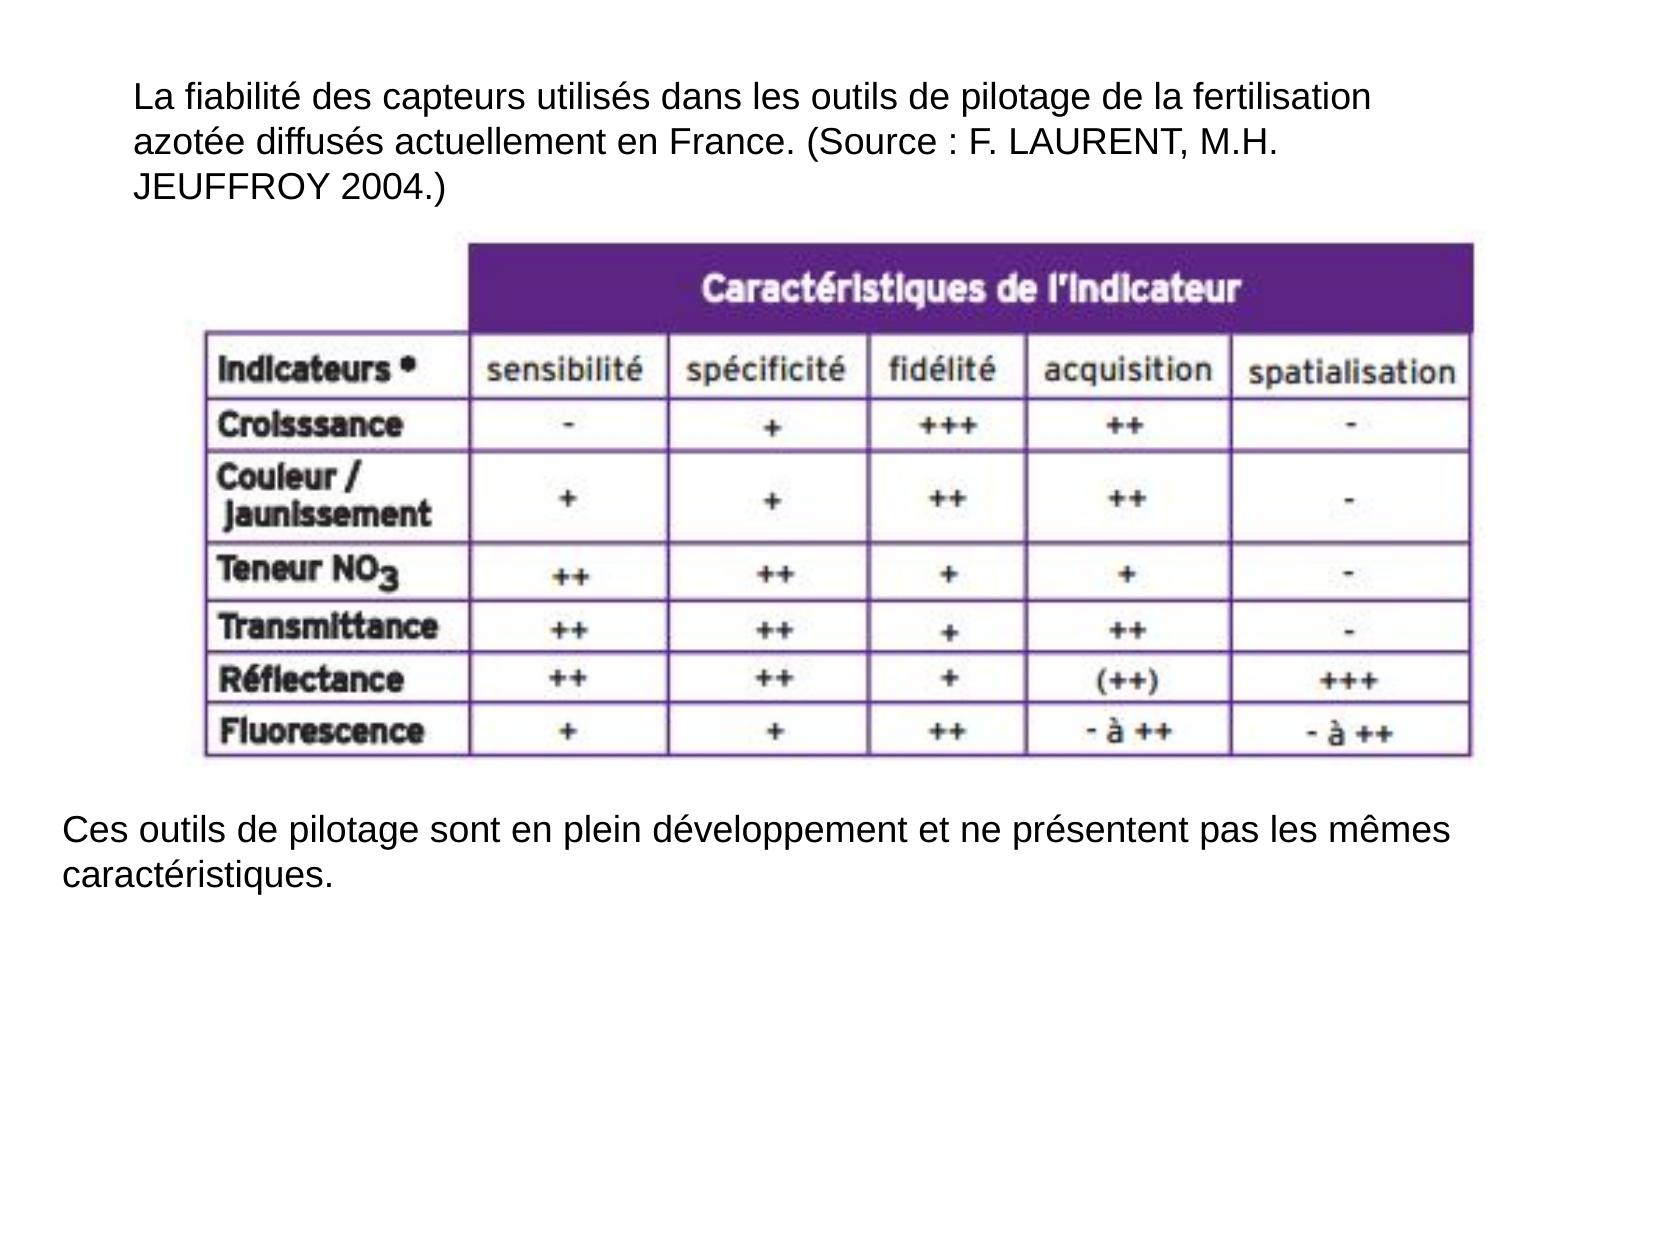

La fiabilité des capteurs utilisés dans les outils de pilotage de la fertilisation azotée diffusés actuellement en France. (Source : F. LAURENT, M.H. JEUFFROY 2004.)
Ces outils de pilotage sont en plein développement et ne présentent pas les mêmes caractéristiques.